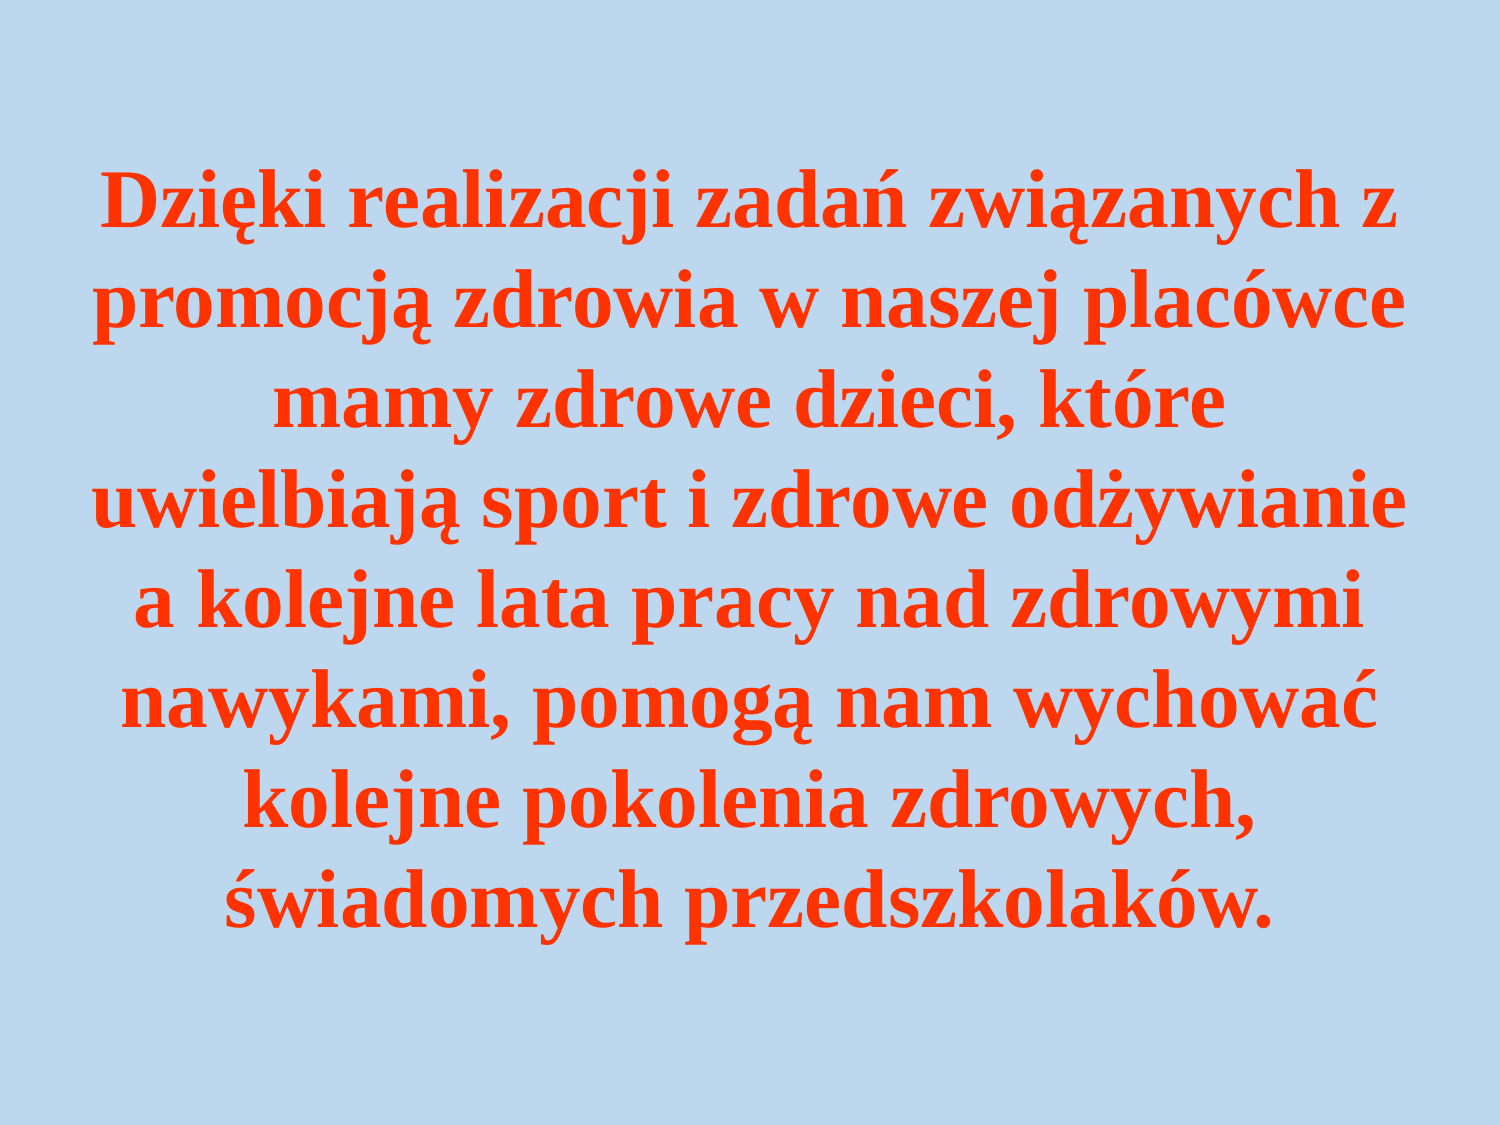

# Dzięki realizacji zadań związanych z promocją zdrowia w naszej placówce mamy zdrowe dzieci, które uwielbiają sport i zdrowe odżywianie a kolejne lata pracy nad zdrowymi nawykami, pomogą nam wychować kolejne pokolenia zdrowych, świadomych przedszkolaków.